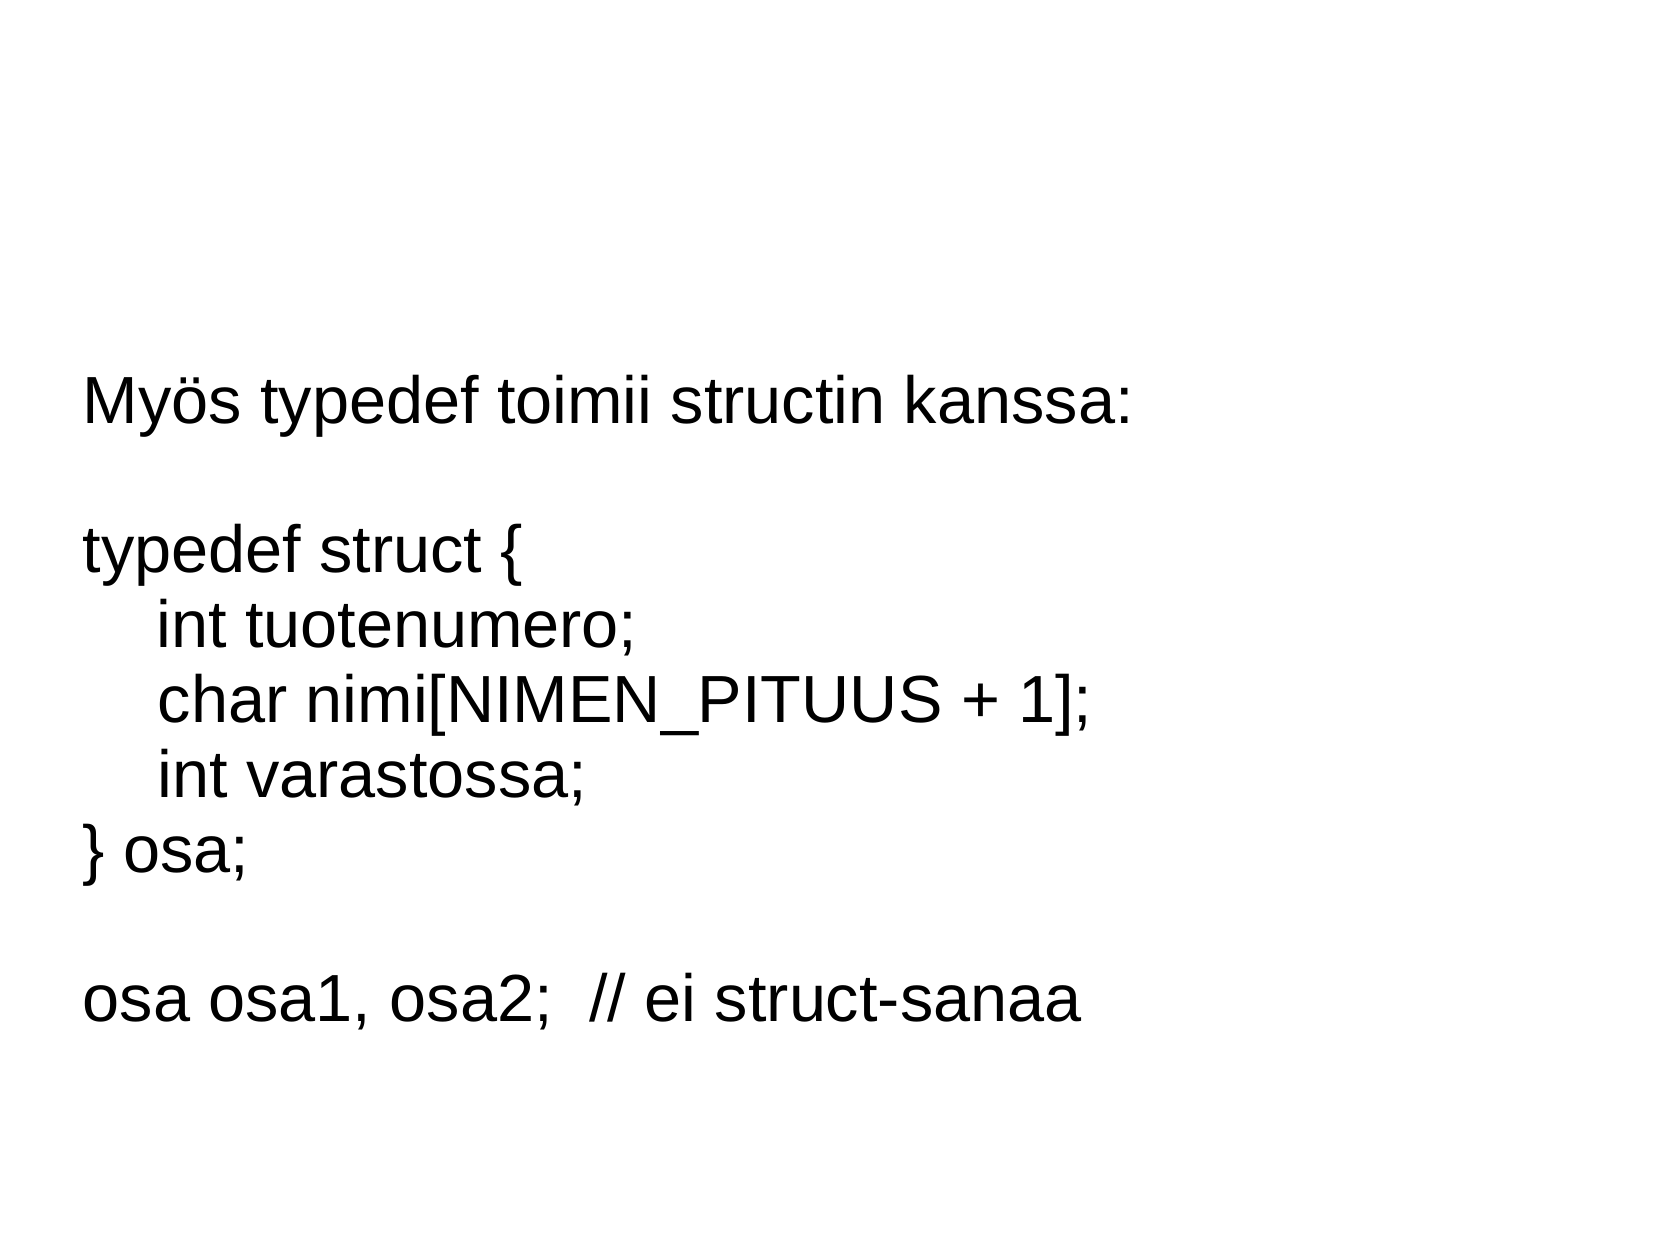

Myös typedef toimii structin kanssa:
typedef struct {
 int tuotenumero;
	char nimi[NIMEN_PITUUS + 1];
	int varastossa;
} osa;
osa osa1, osa2; // ei struct-sanaa